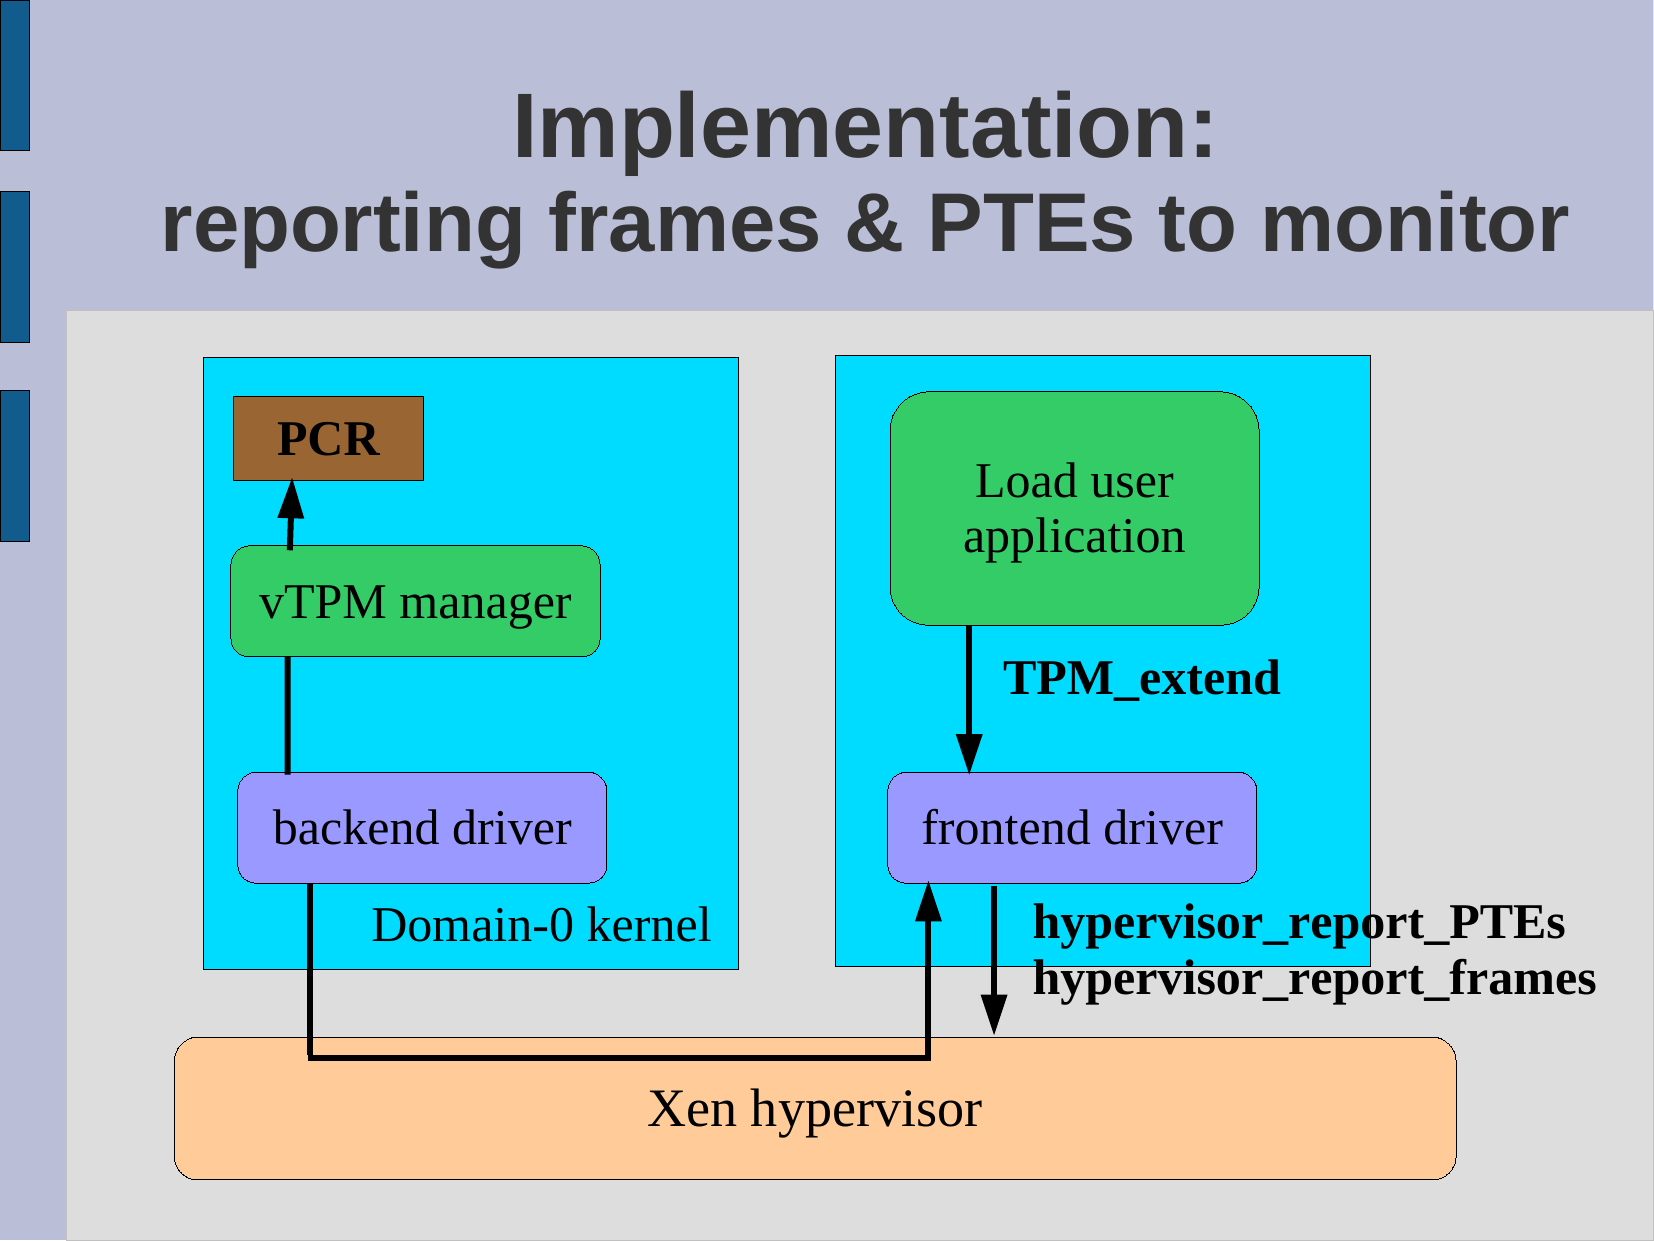

# Implementation: reporting frames & PTEs to monitor
Load user
application
PCR
vTPM manager
TPM_extend
backend driver
frontend driver
hypervisor_report_PTEs
hypervisor_report_frames
Domain-0 kernel
Xen hypervisor